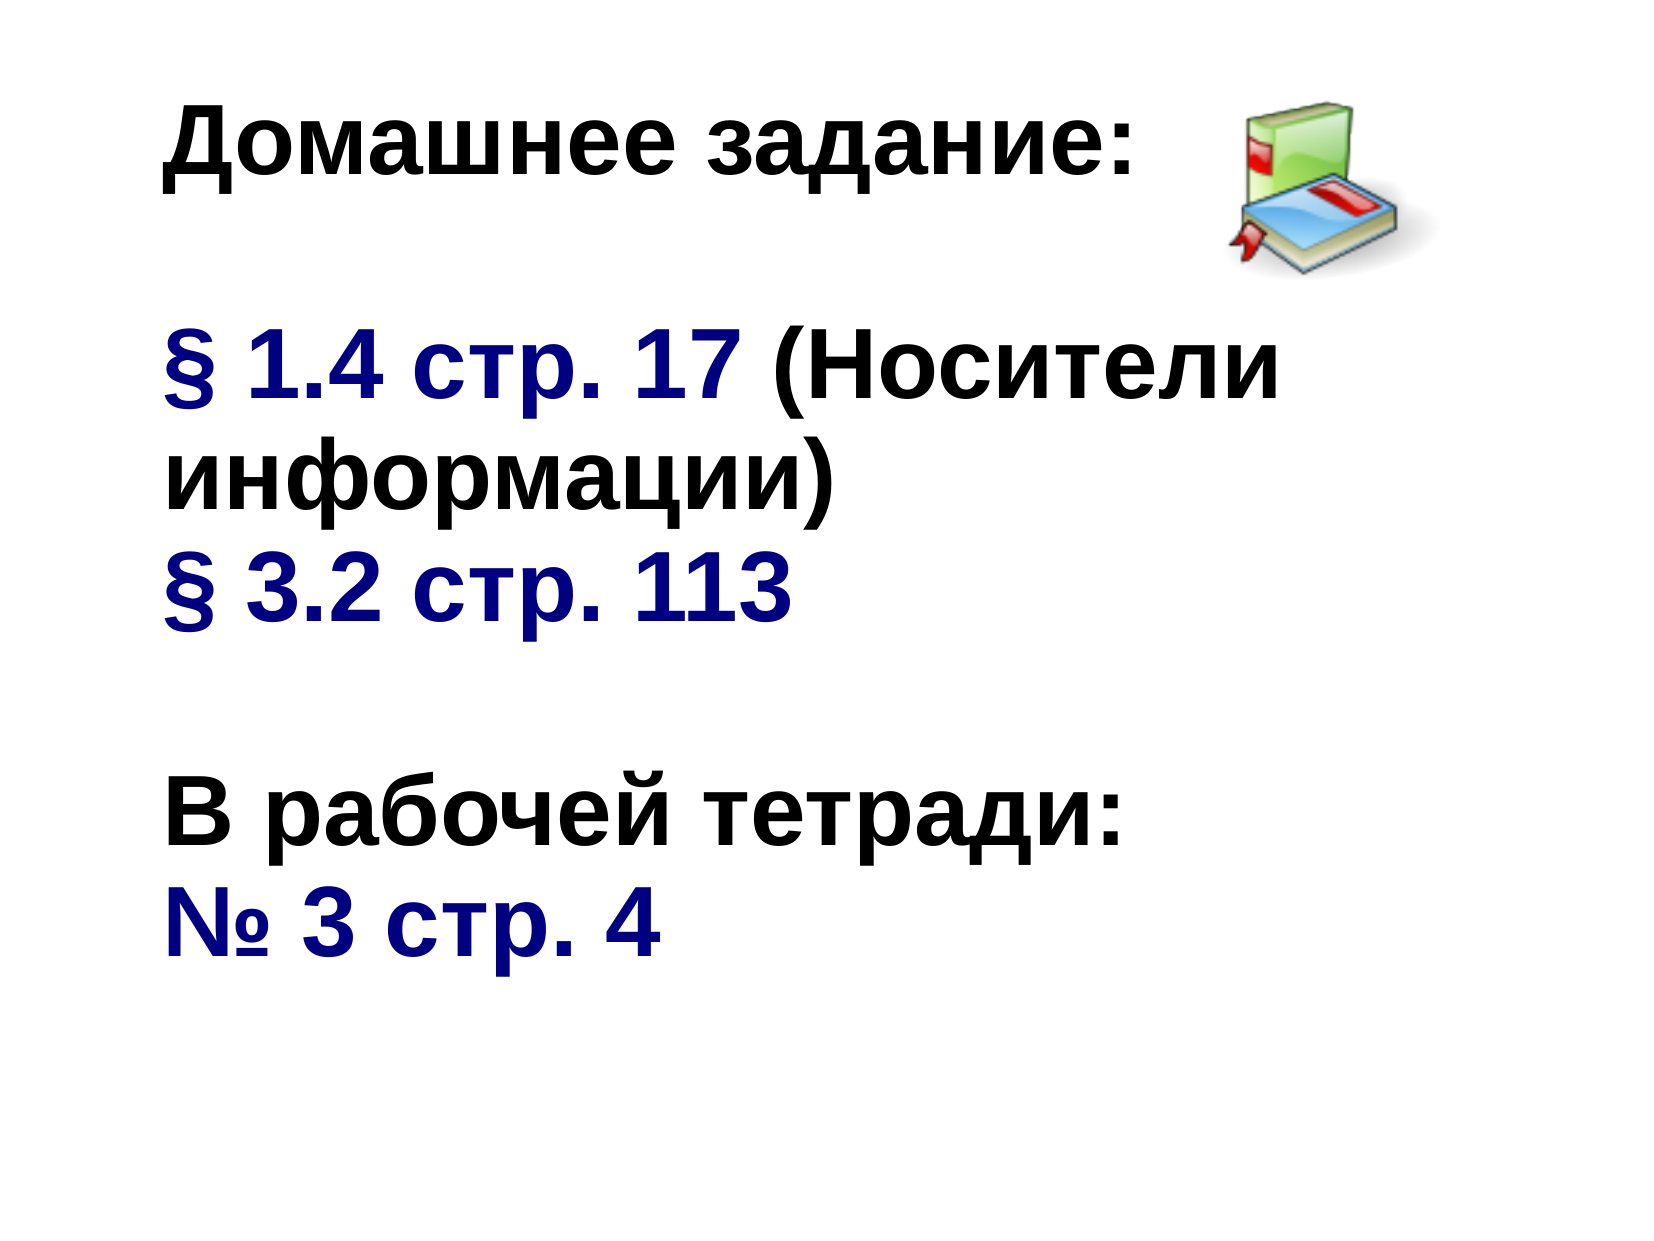

Домашнее задание:
§ 1.4 стр. 17 (Носители информации)
§ 3.2 стр. 113
В рабочей тетради:
№ 3 стр. 4